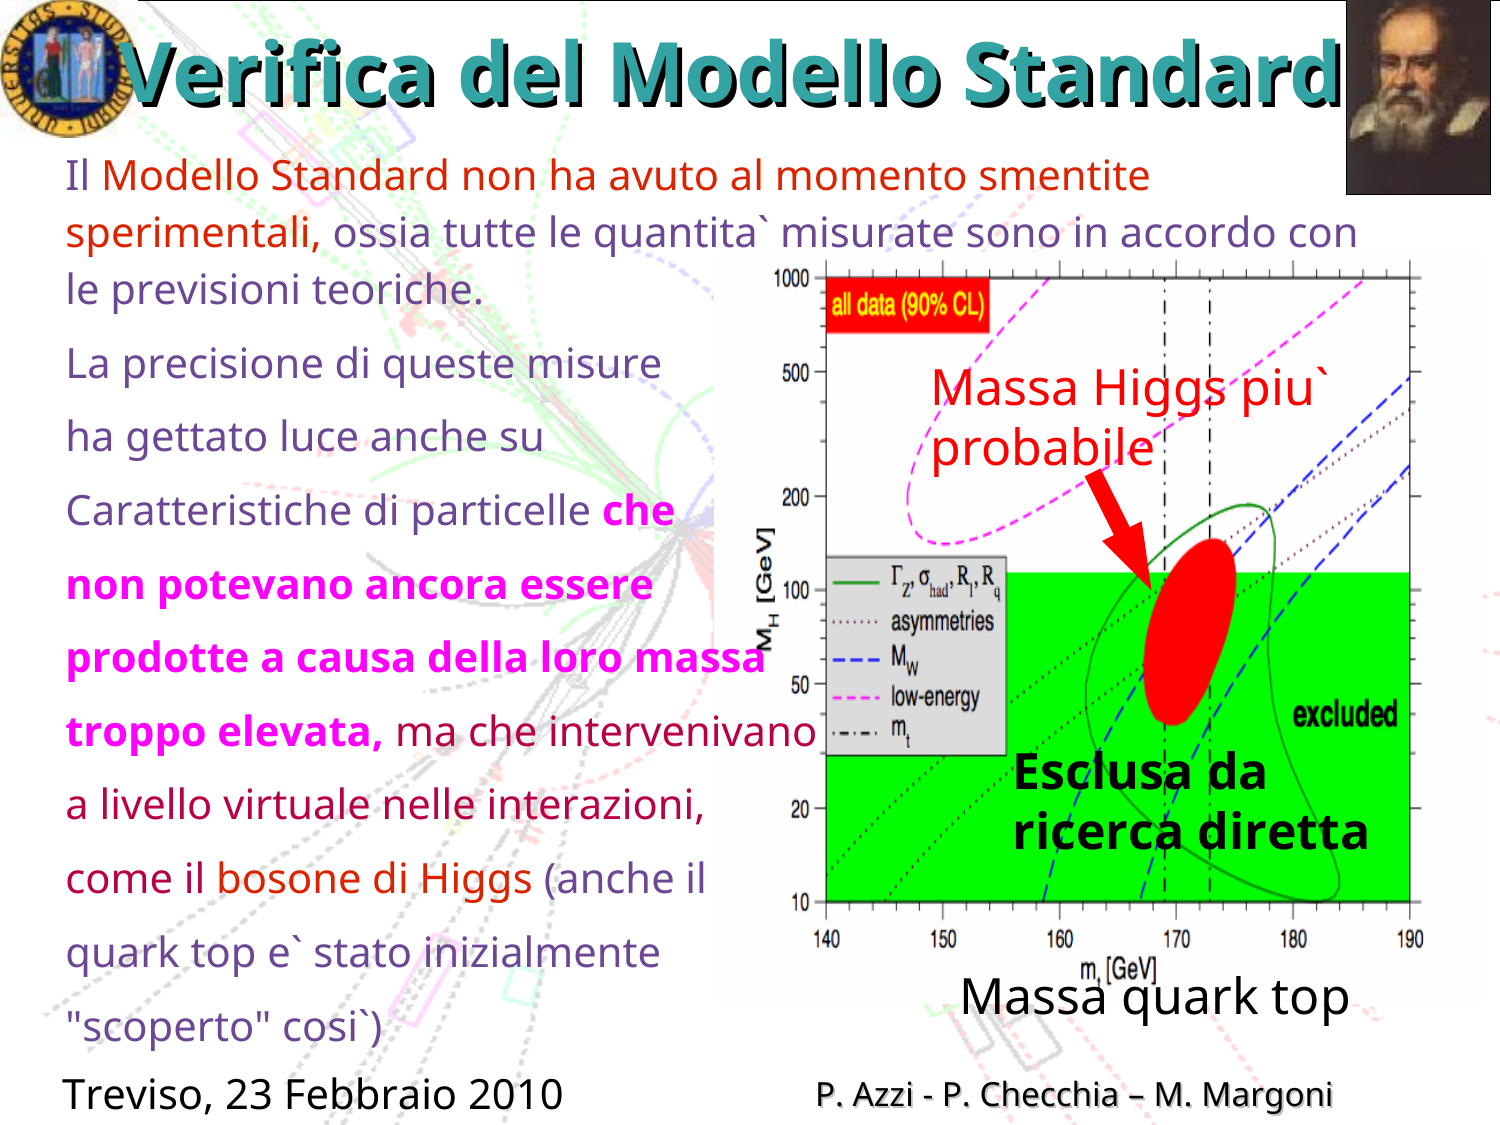

# Verifica del Modello Standard
Il Modello Standard non ha avuto al momento smentite sperimentali, ossia tutte le quantita` misurate sono in accordo con le previsioni teoriche.
La precisione di queste misure
ha gettato luce anche su
Caratteristiche di particelle che
non potevano ancora essere
prodotte a causa della loro massa
troppo elevata, ma che intervenivano
a livello virtuale nelle interazioni,
come il bosone di Higgs (anche il
quark top e` stato inizialmente
"scoperto" cosi`)
Massa Higgs piu` probabile
Esclusa da ricerca diretta
Massa quark top